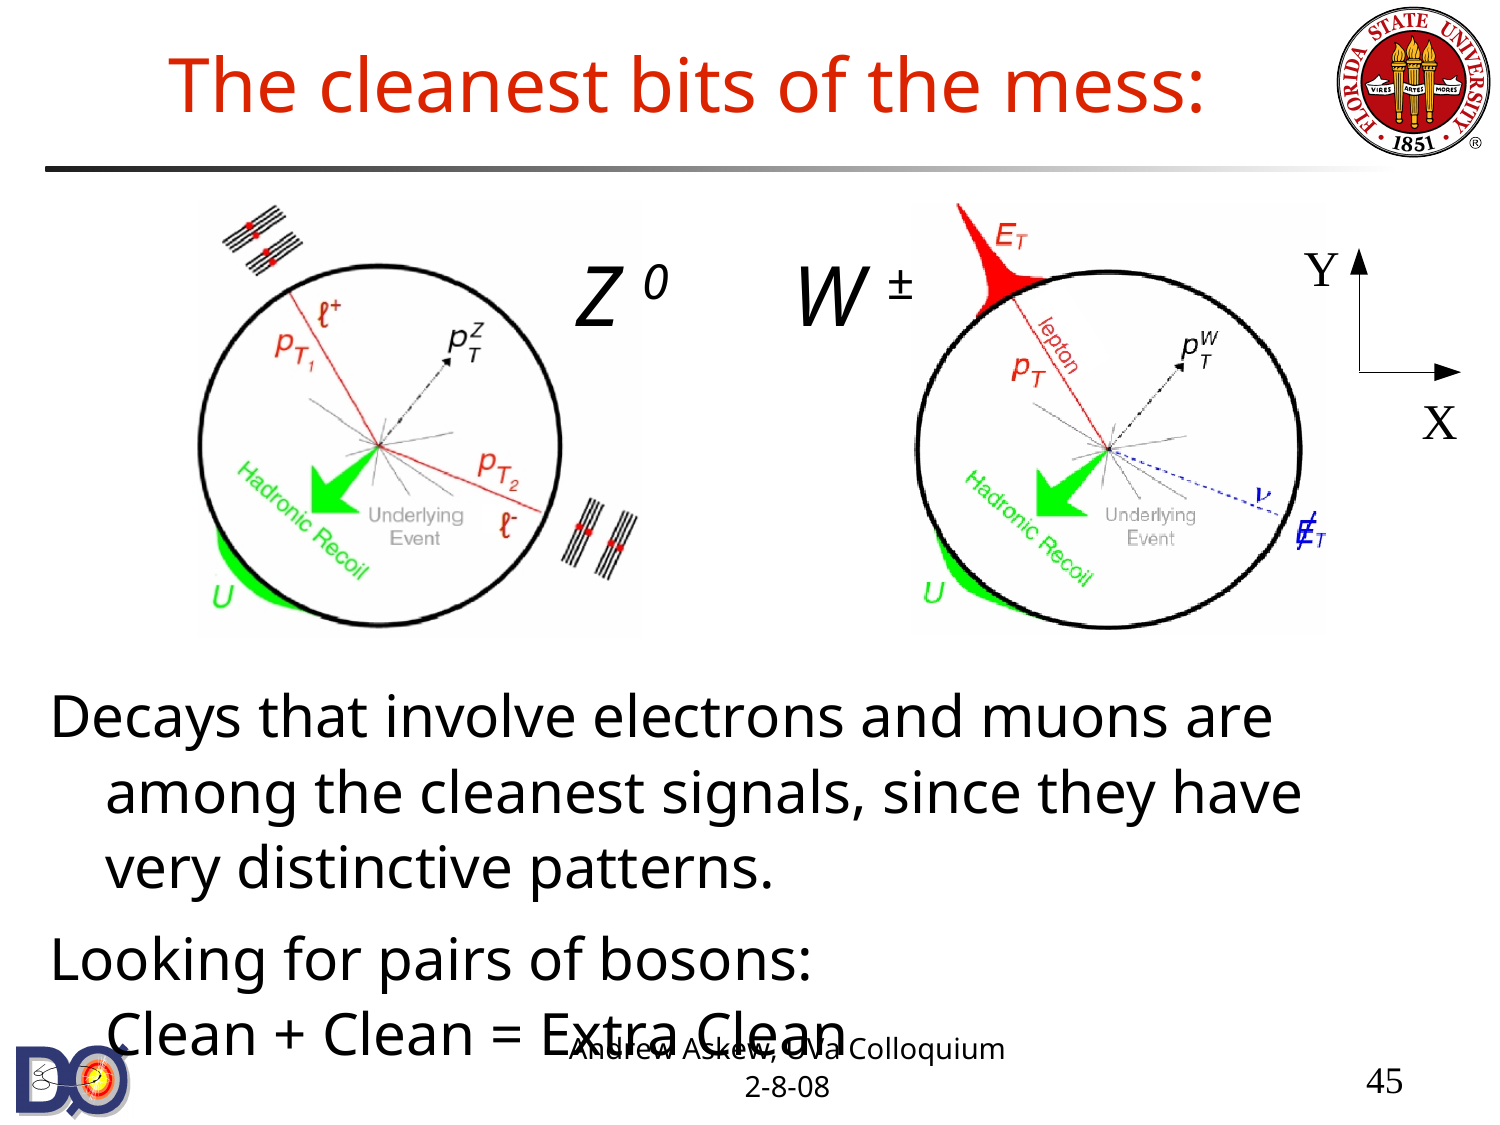

# The cleanest bits of the mess:
W ±
Z 0
Y
X
Decays that involve electrons and muons are among the cleanest signals, since they have very distinctive patterns.
Looking for pairs of bosons: Clean + Clean = Extra Clean